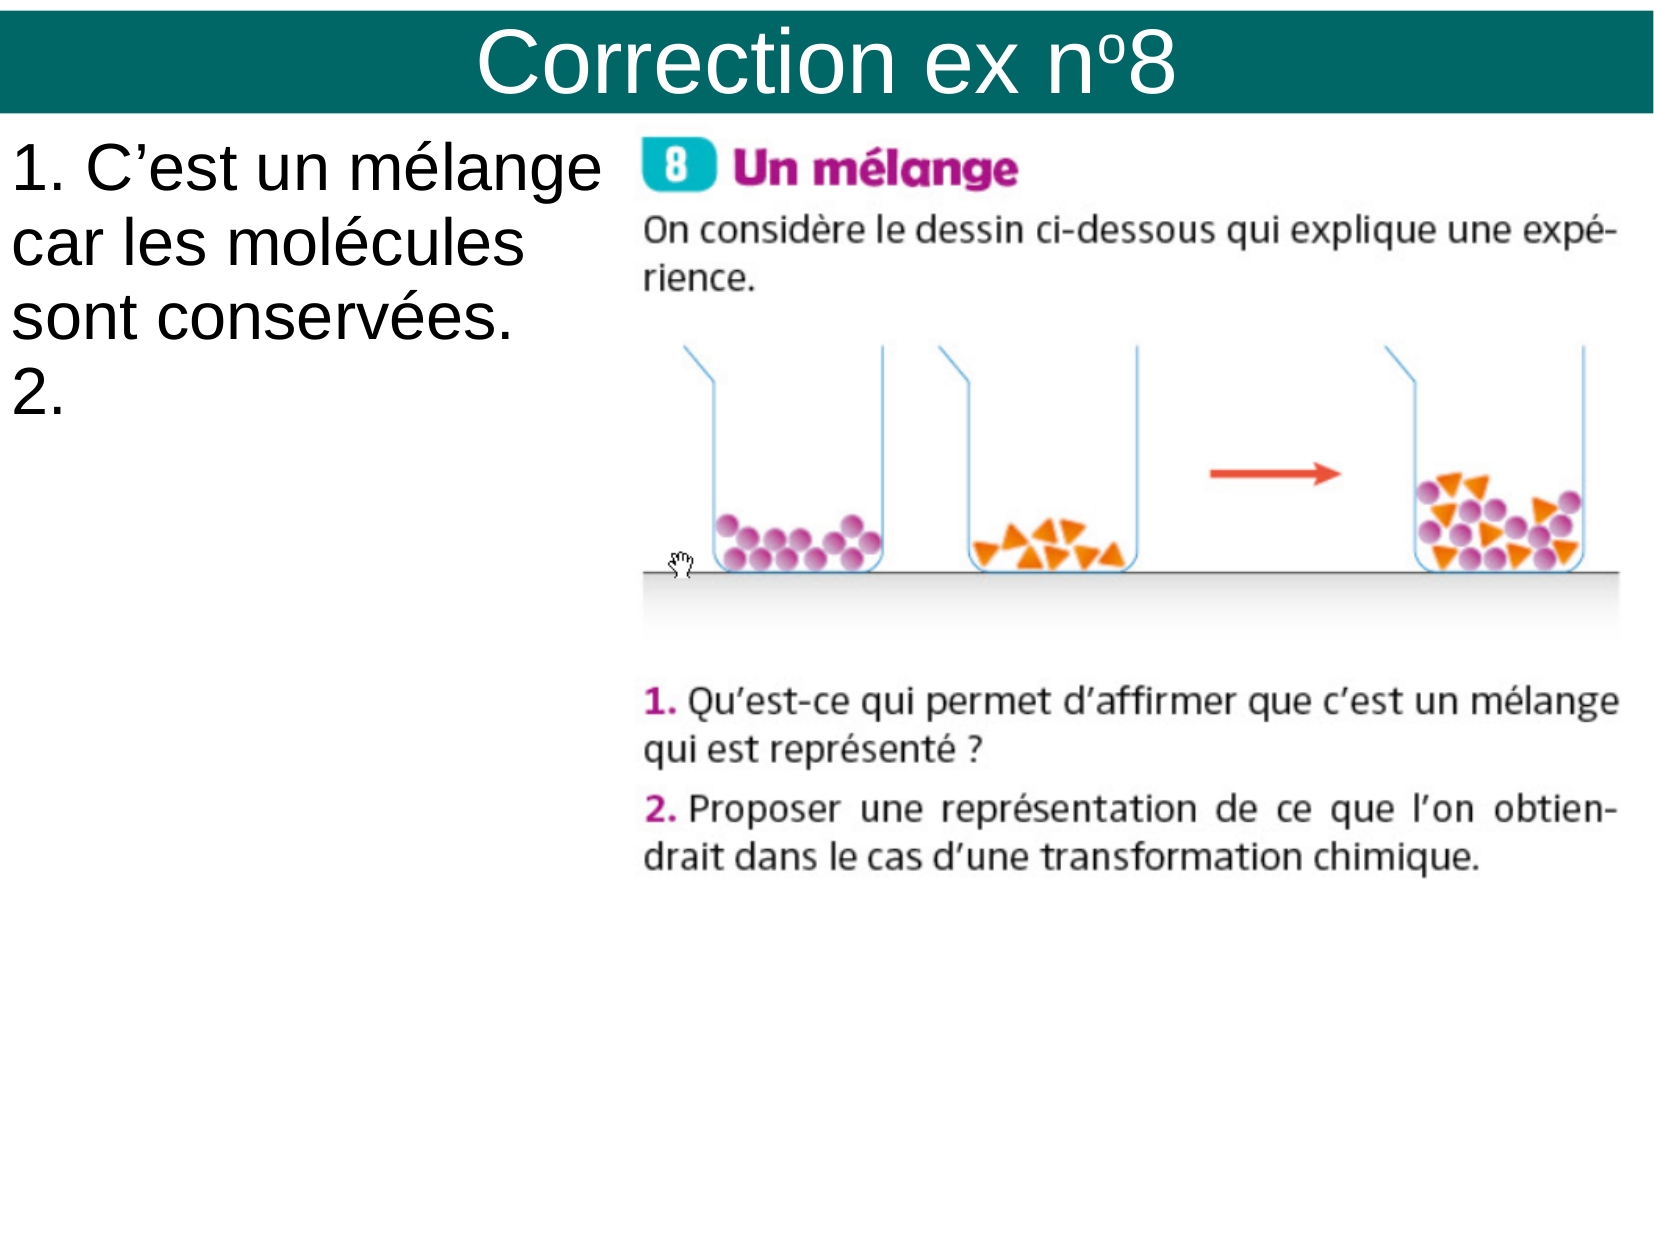

# Correction ex no8
1. C’est un mélange
car les molécules
sont conservées.
2.